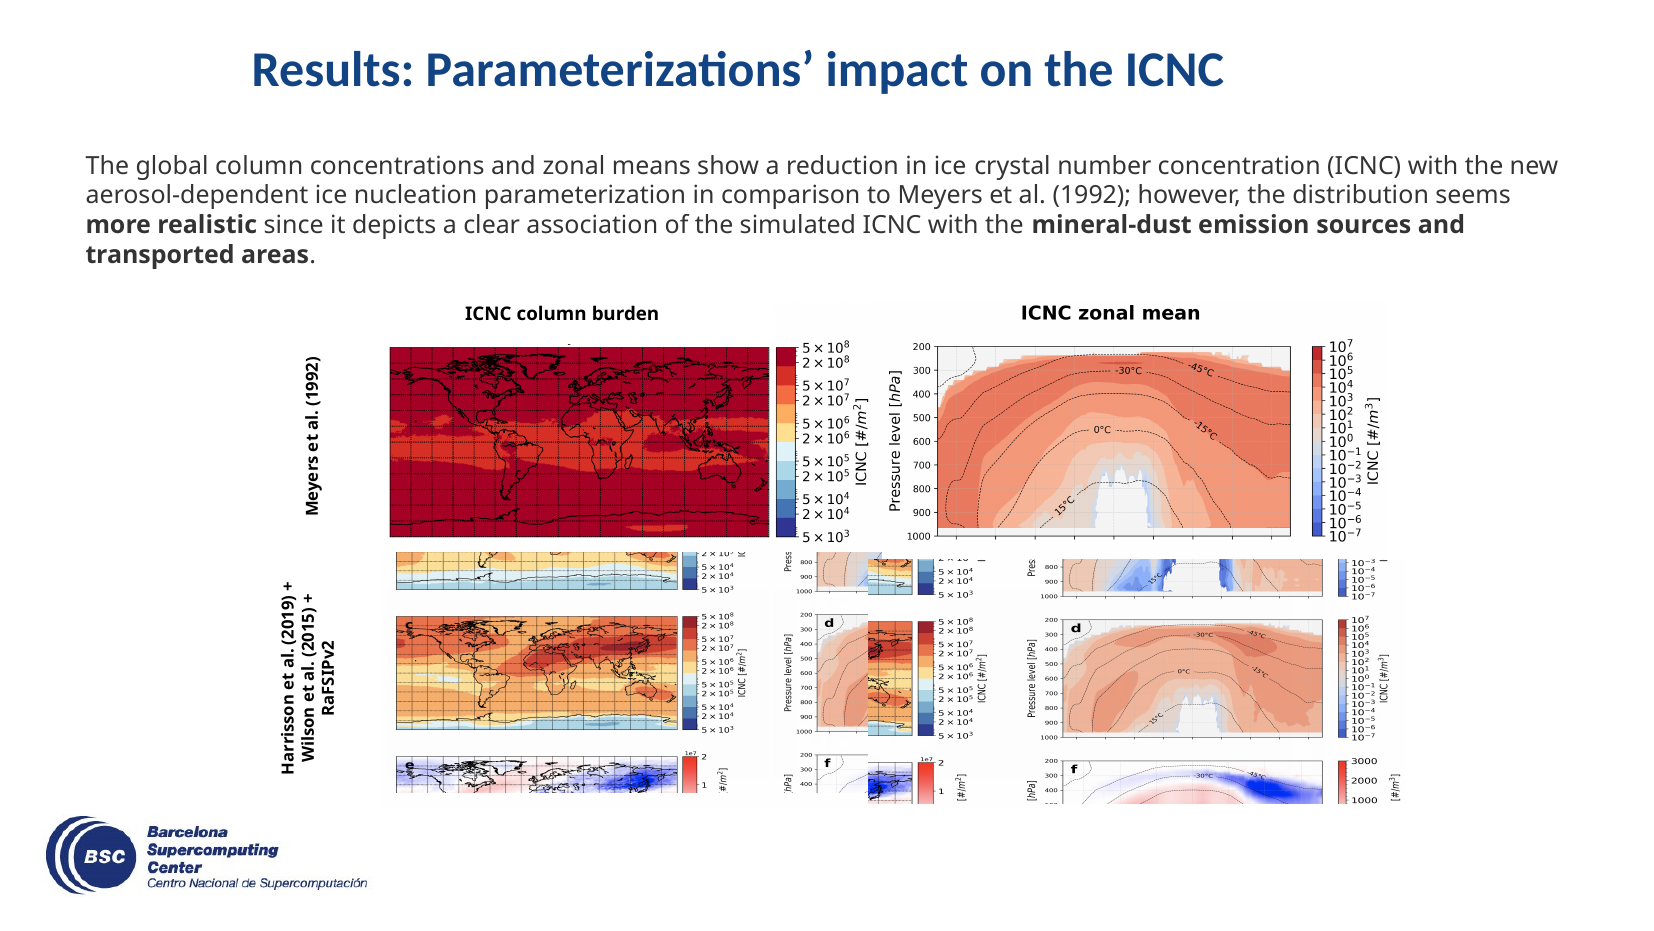

Results: Parameterizations’ impact on the ICNC
The global column concentrations and zonal means show a reduction in ice crystal number concentration (ICNC) with the new aerosol-dependent ice nucleation parameterization in comparison to Meyers et al. (1992); however, the distribution seems more realistic since it depicts a clear association of the simulated ICNC with the mineral-dust emission sources and transported areas.
ICNC column burden
Meyers et al. (1992)
Harrisson et al. (2019) + Wilson et al. (2015) + RaFSIPv2